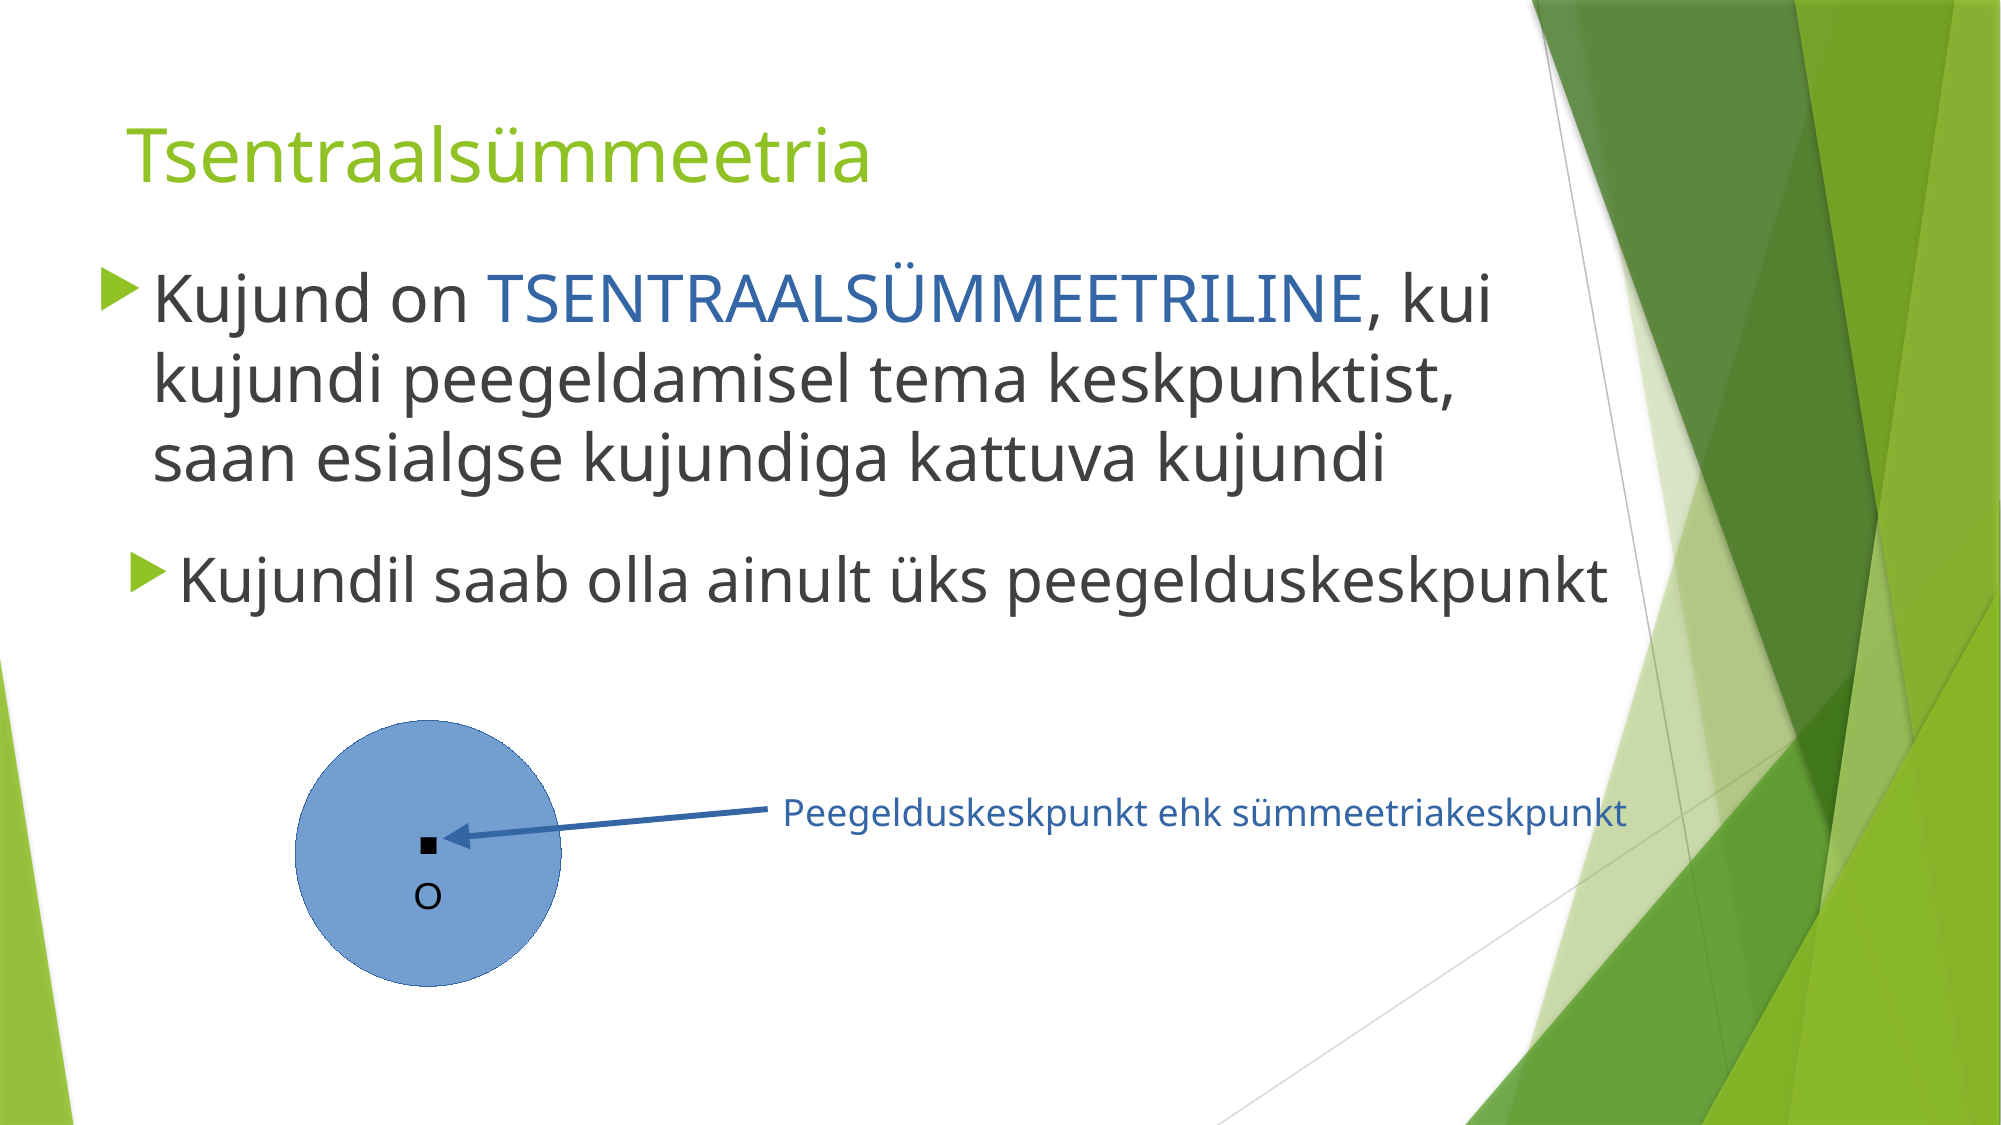

# Tsentraalsümmeetria
Kujund on TSENTRAALSÜMMEETRILINE, kui kujundi peegeldamisel tema keskpunktist, saan esialgse kujundiga kattuva kujundi
Kujundil saab olla ainult üks peegelduskeskpunkt
.
Peegelduskeskpunkt ehk sümmeetriakeskpunkt
O